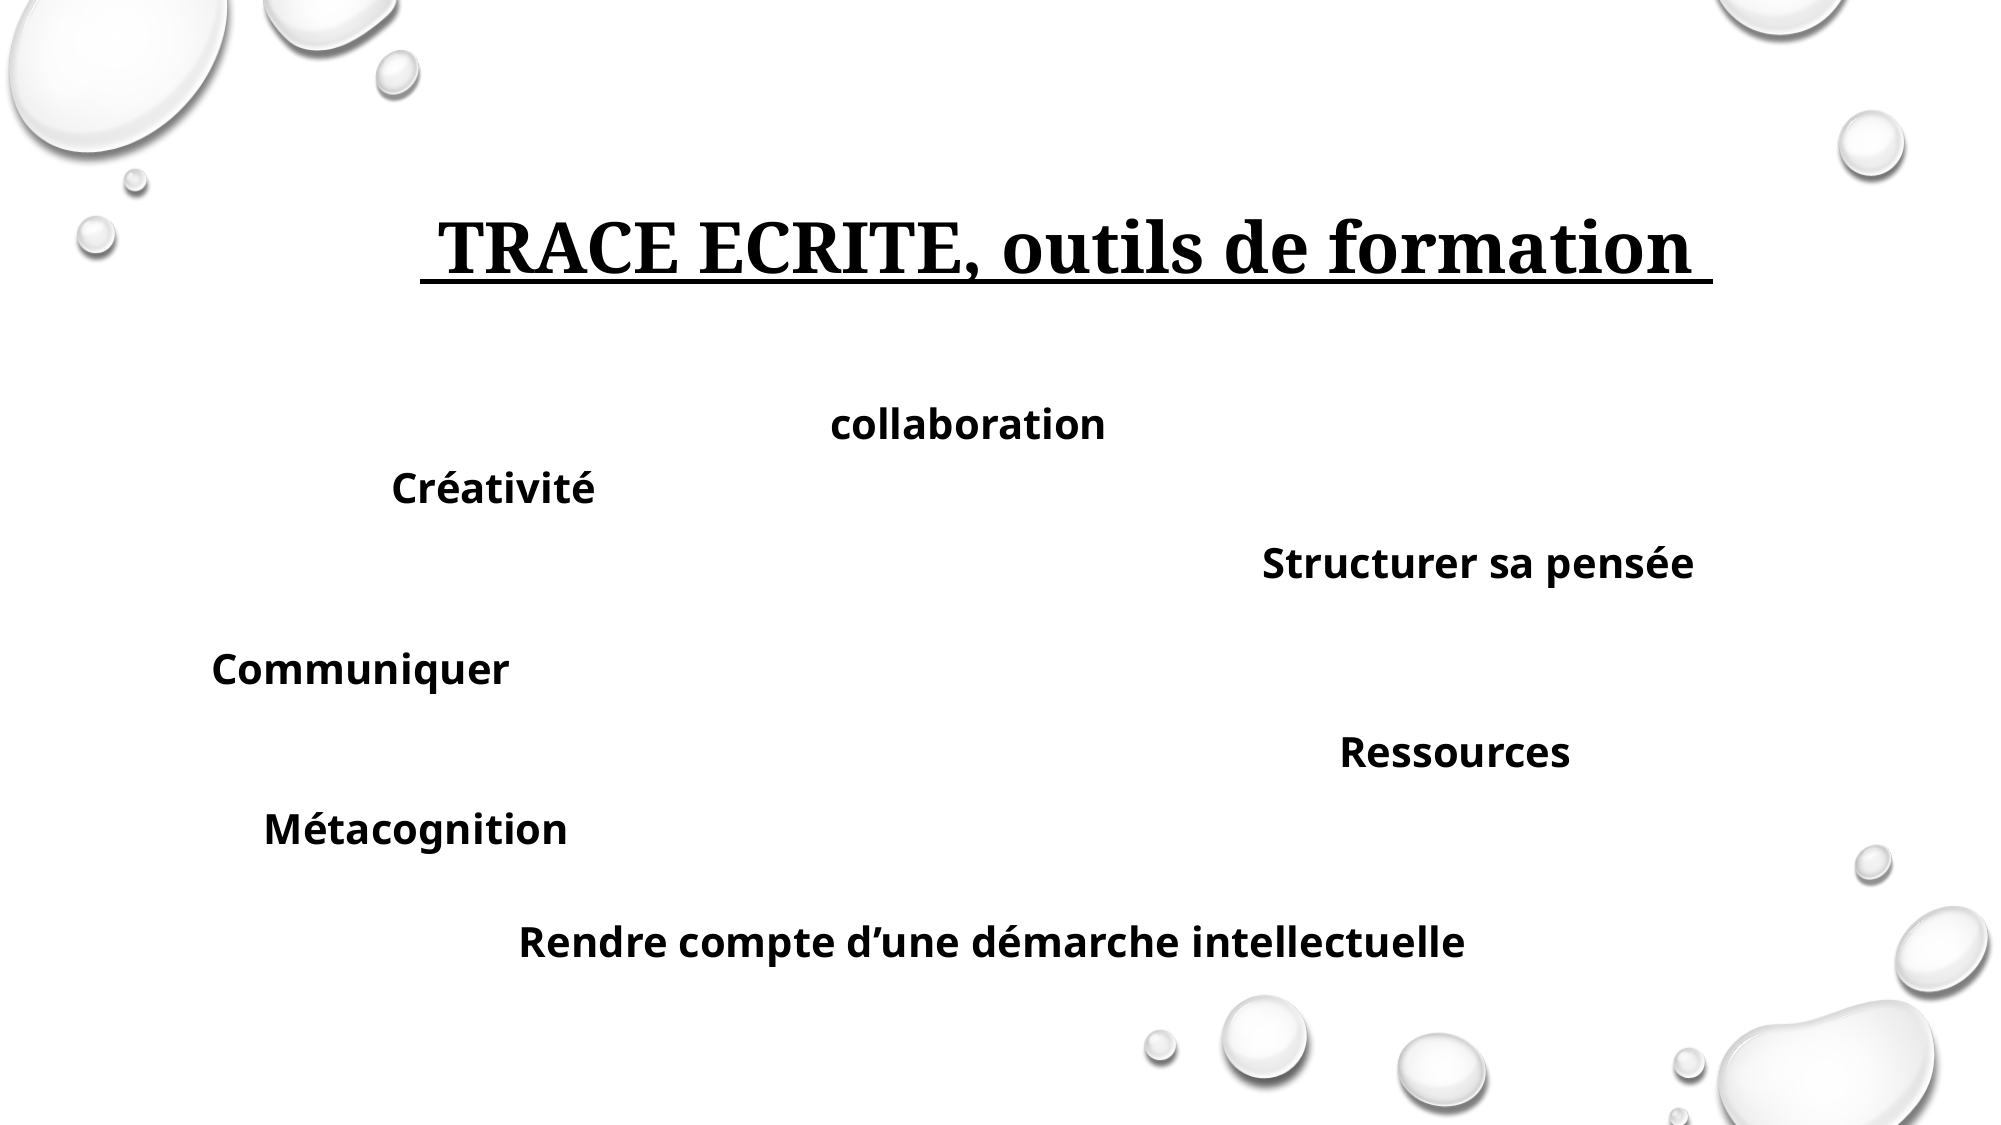

TRACE ECRITE, outils de formation
collaboration
Créativité
Structurer sa pensée
Communiquer
Ressources
Métacognition
Rendre compte d’une démarche intellectuelle